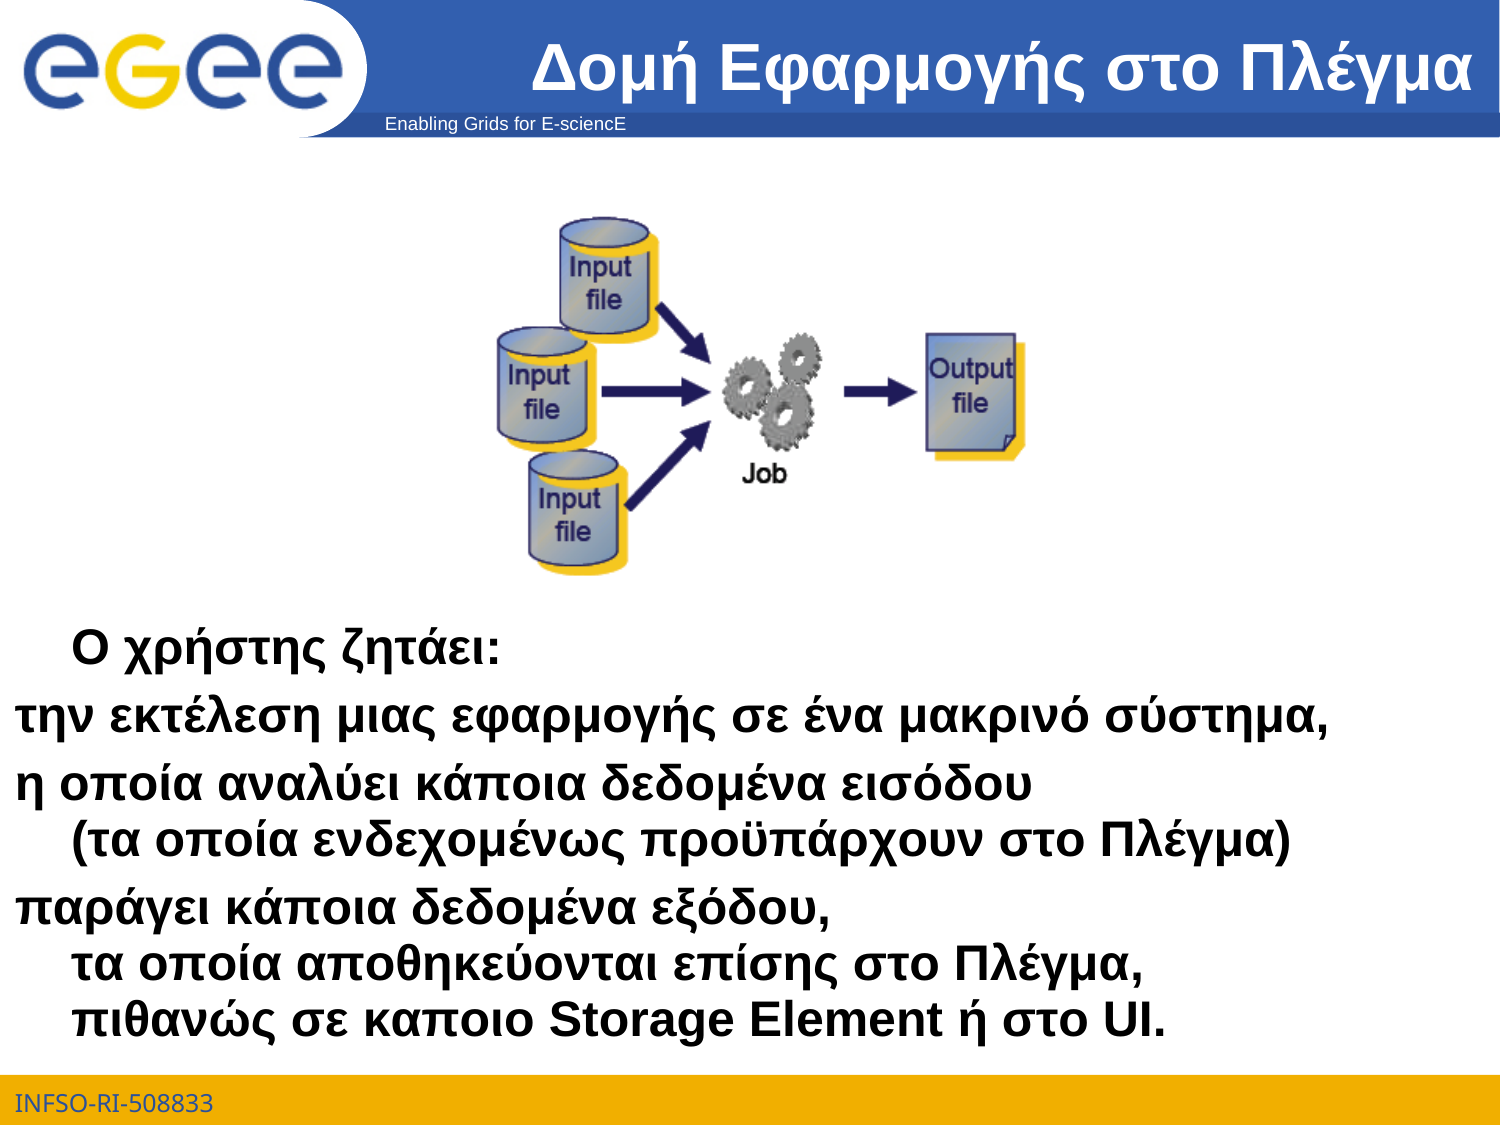

# Δομή Εφαρμογής στο Πλέγμα
	Ο χρήστης ζητάει:
την εκτέλεση μιας εφαρμογής σε ένα μακρινό σύστημα,
η οποία αναλύει κάποια δεδομένα εισόδου
(τα οποία ενδεχομένως προϋπάρχουν στο Πλέγμα)
παράγει κάποια δεδομένα εξόδου,
τα οποία αποθηκεύονται επίσης στο Πλέγμα,
πιθανώς σε καποιο Storage Element ή στο UI.